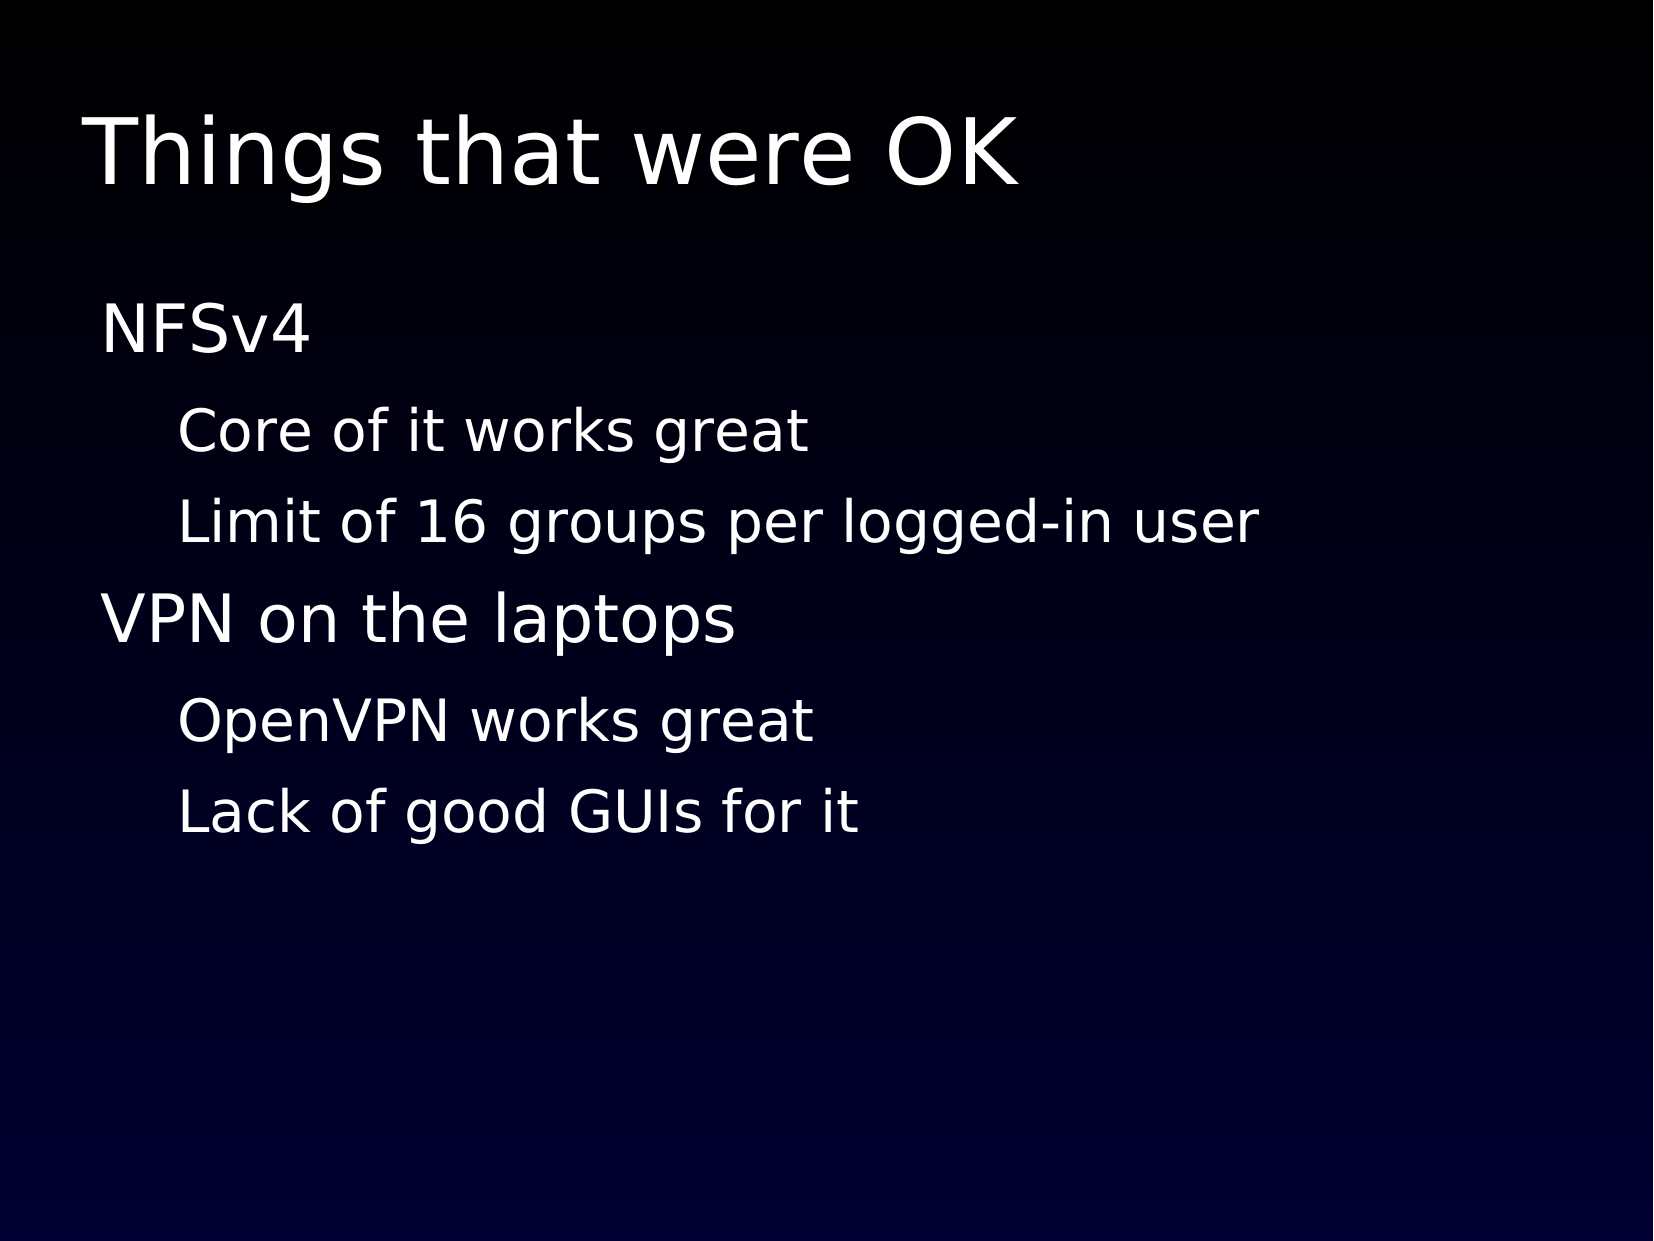

# Things that were OK
NFSv4
Core of it works great
Limit of 16 groups per logged-in user
VPN on the laptops
OpenVPN works great
Lack of good GUIs for it